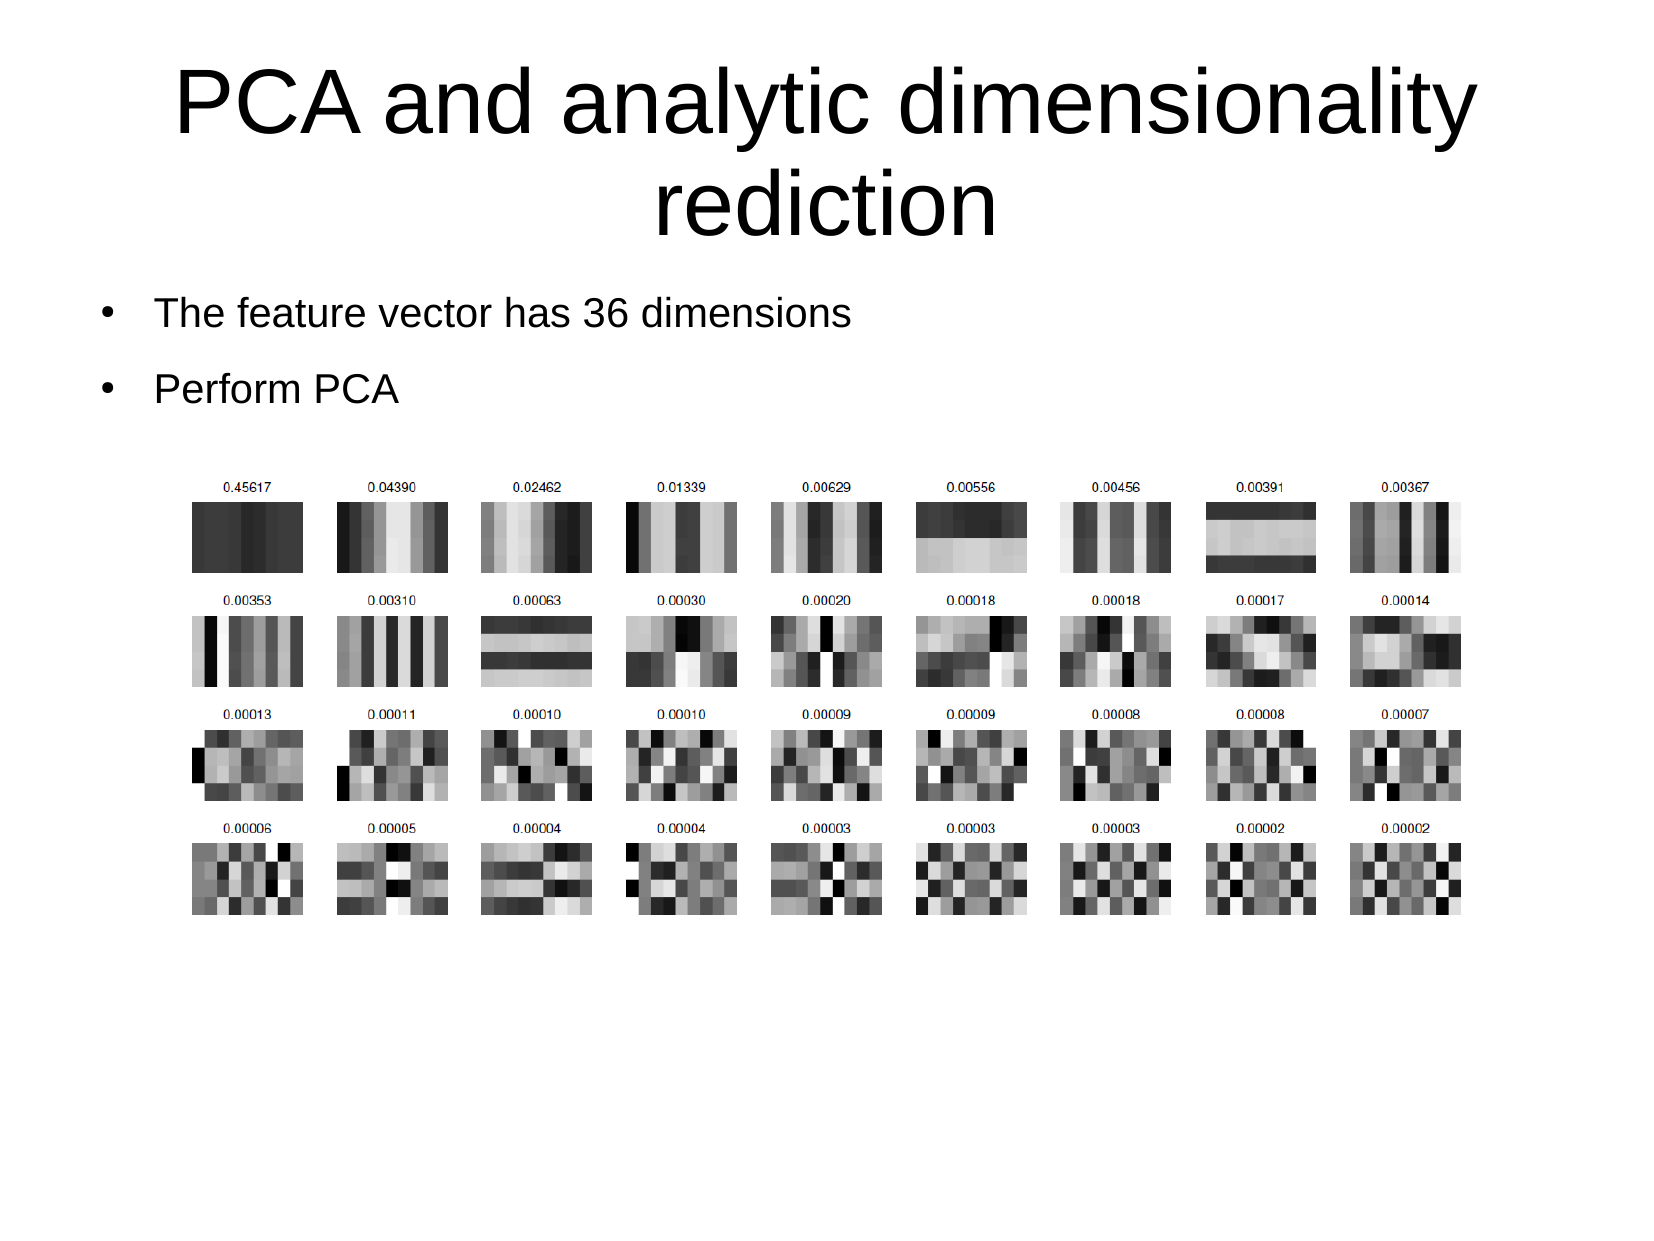

# PCA and analytic dimensionality rediction
The feature vector has 36 dimensions
Perform PCA